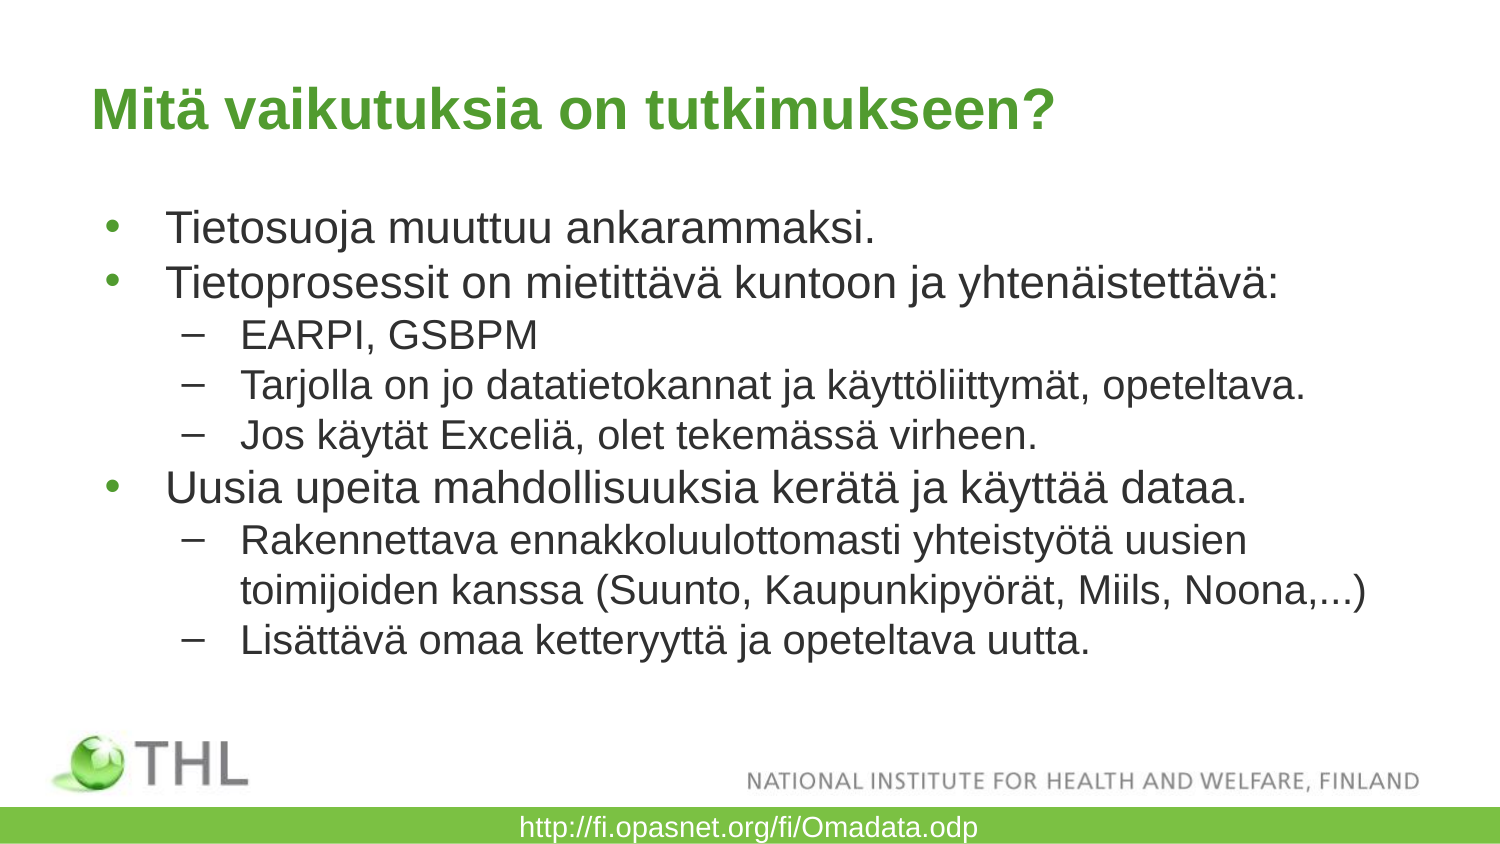

# Mitä vaikutuksia on tutkimukseen?
Tietosuoja muuttuu ankarammaksi.
Tietoprosessit on mietittävä kuntoon ja yhtenäistettävä:
EARPI, GSBPM
Tarjolla on jo datatietokannat ja käyttöliittymät, opeteltava.
Jos käytät Exceliä, olet tekemässä virheen.
Uusia upeita mahdollisuuksia kerätä ja käyttää dataa.
Rakennettava ennakkoluulottomasti yhteistyötä uusien toimijoiden kanssa (Suunto, Kaupunkipyörät, Miils, Noona,...)
Lisättävä omaa ketteryyttä ja opeteltava uutta.